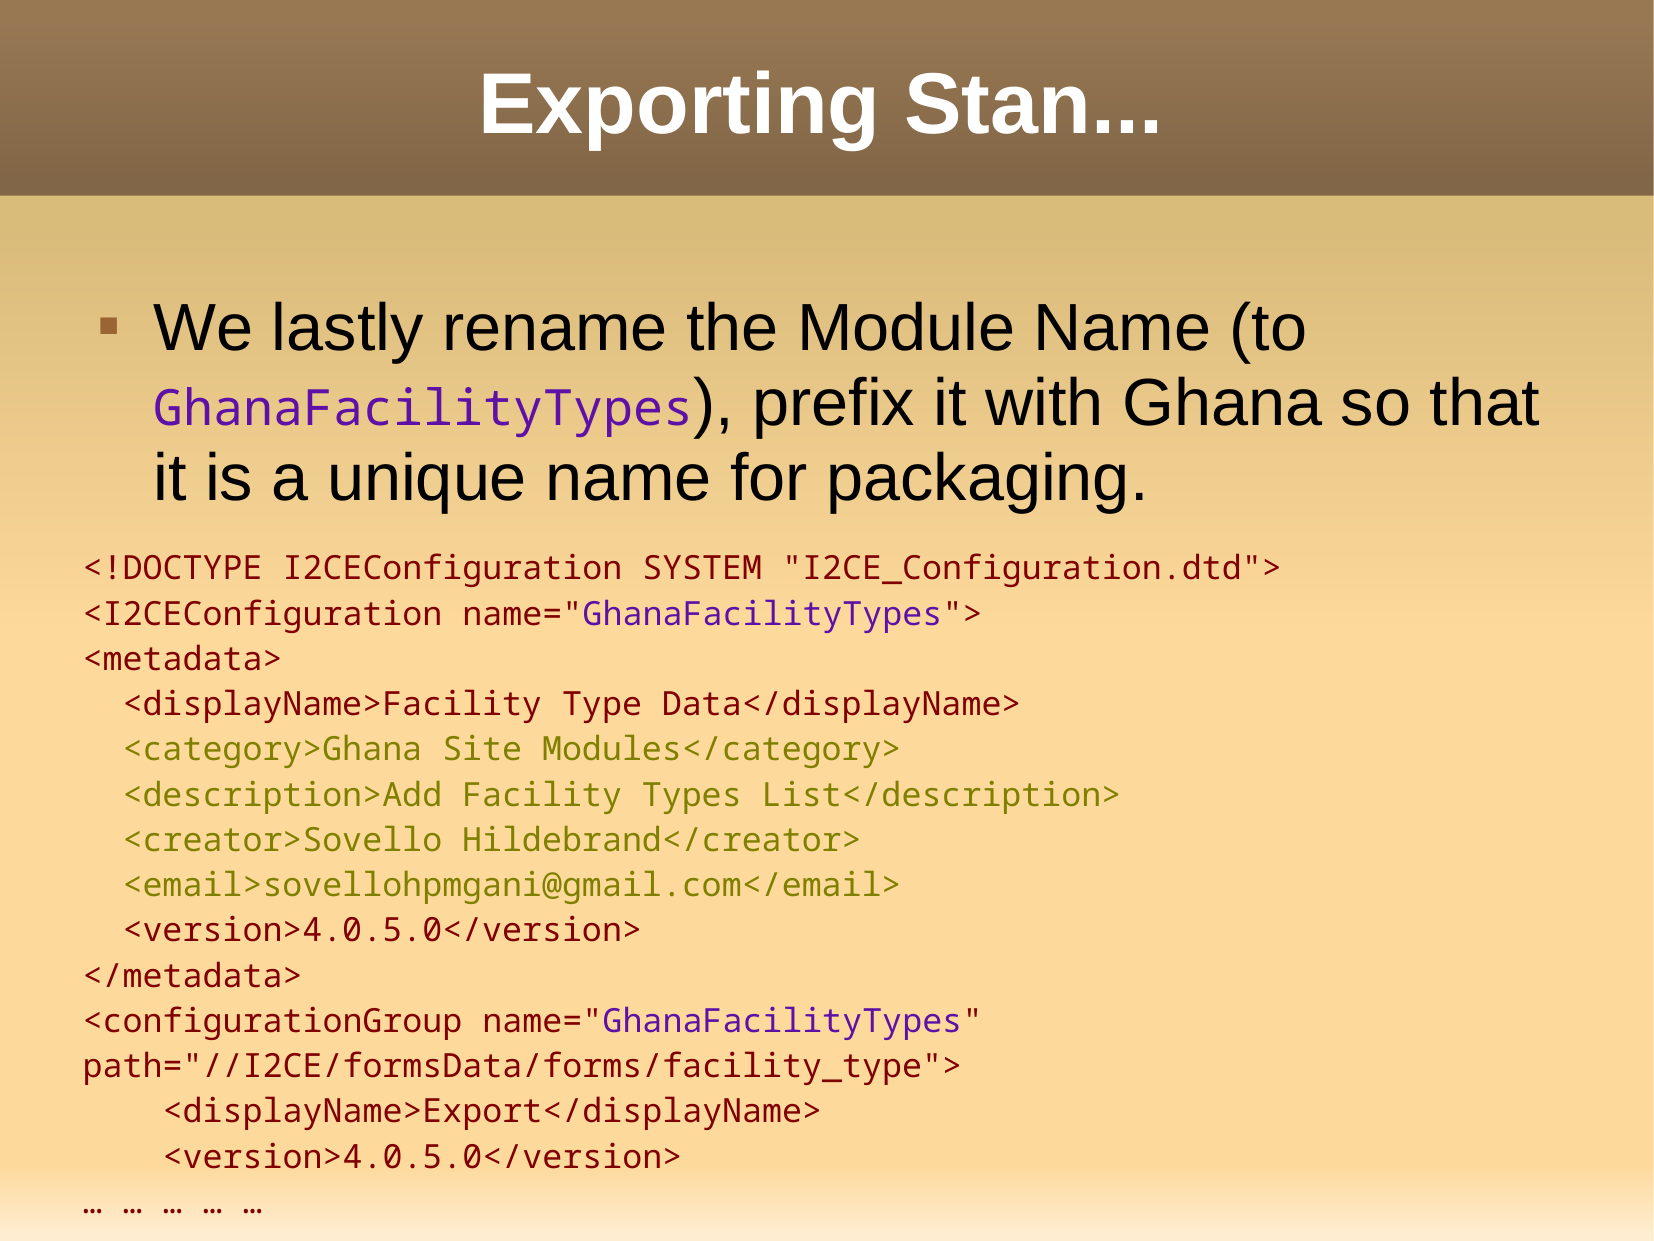

# Exporting Stan...
We lastly rename the Module Name (to GhanaFacilityTypes), prefix it with Ghana so that it is a unique name for packaging.
<!DOCTYPE I2CEConfiguration SYSTEM "I2CE_Configuration.dtd">
<I2CEConfiguration name="GhanaFacilityTypes">
<metadata>
 <displayName>Facility Type Data</displayName>
 <category>Ghana Site Modules</category>
 <description>Add Facility Types List</description>
 <creator>Sovello Hildebrand</creator>
 <email>sovellohpmgani@gmail.com</email>
 <version>4.0.5.0</version>
</metadata>
<configurationGroup name="GhanaFacilityTypes" path="//I2CE/formsData/forms/facility_type">
 <displayName>Export</displayName>
 <version>4.0.5.0</version>
… … … … …